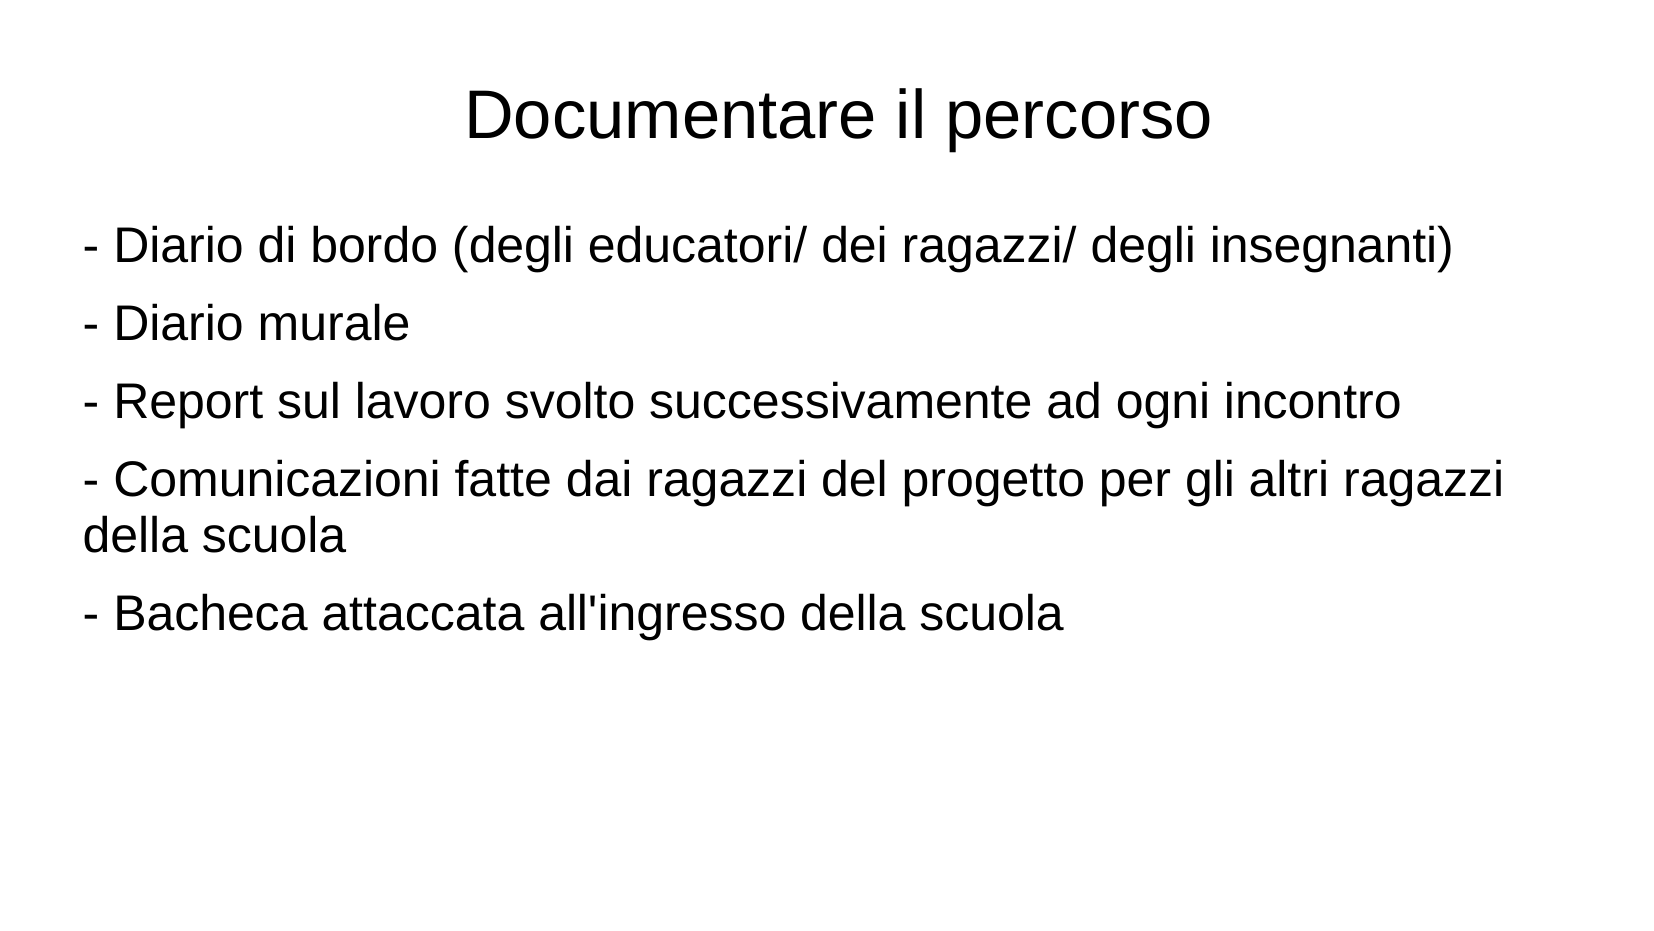

# Documentare il percorso
- Diario di bordo (degli educatori/ dei ragazzi/ degli insegnanti)
- Diario murale
- Report sul lavoro svolto successivamente ad ogni incontro
- Comunicazioni fatte dai ragazzi del progetto per gli altri ragazzi della scuola
- Bacheca attaccata all'ingresso della scuola